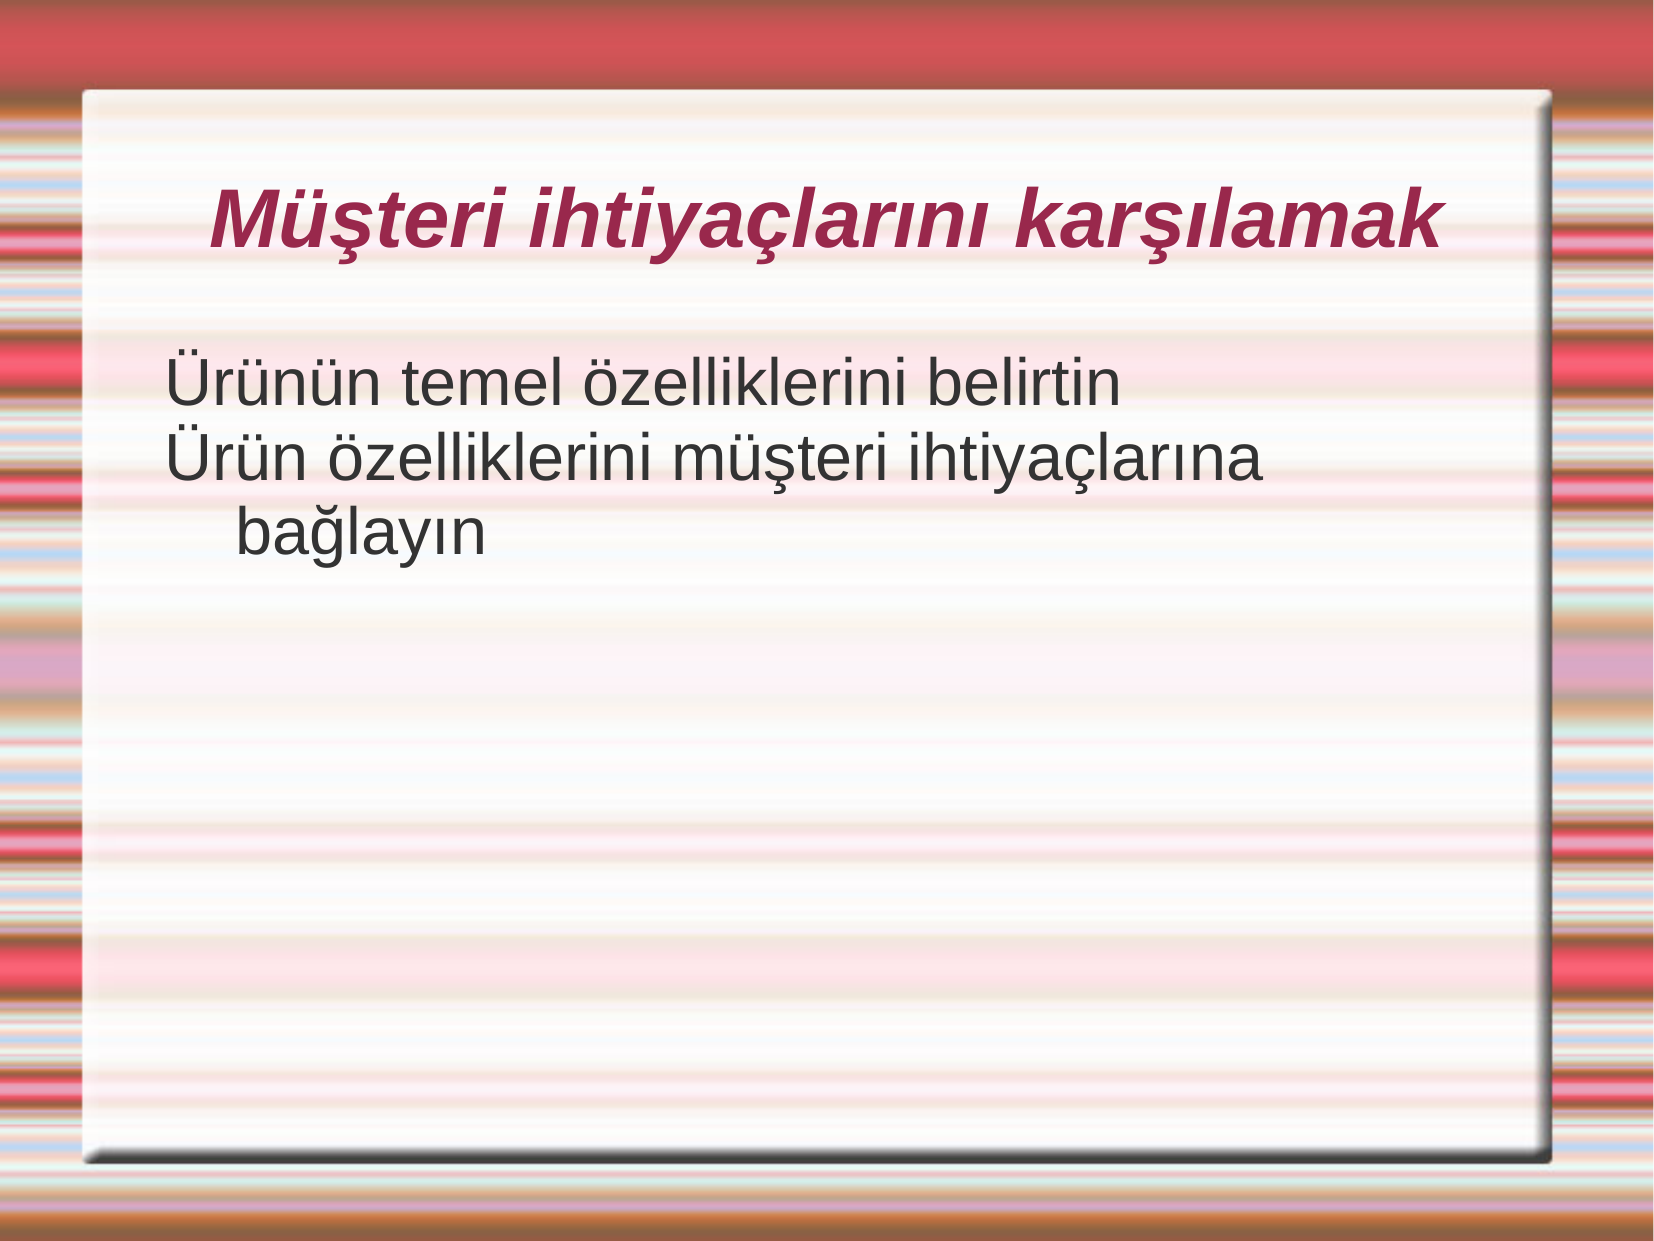

# Müşteri ihtiyaçlarını karşılamak
Ürünün temel özelliklerini belirtin
Ürün özelliklerini müşteri ihtiyaçlarına bağlayın